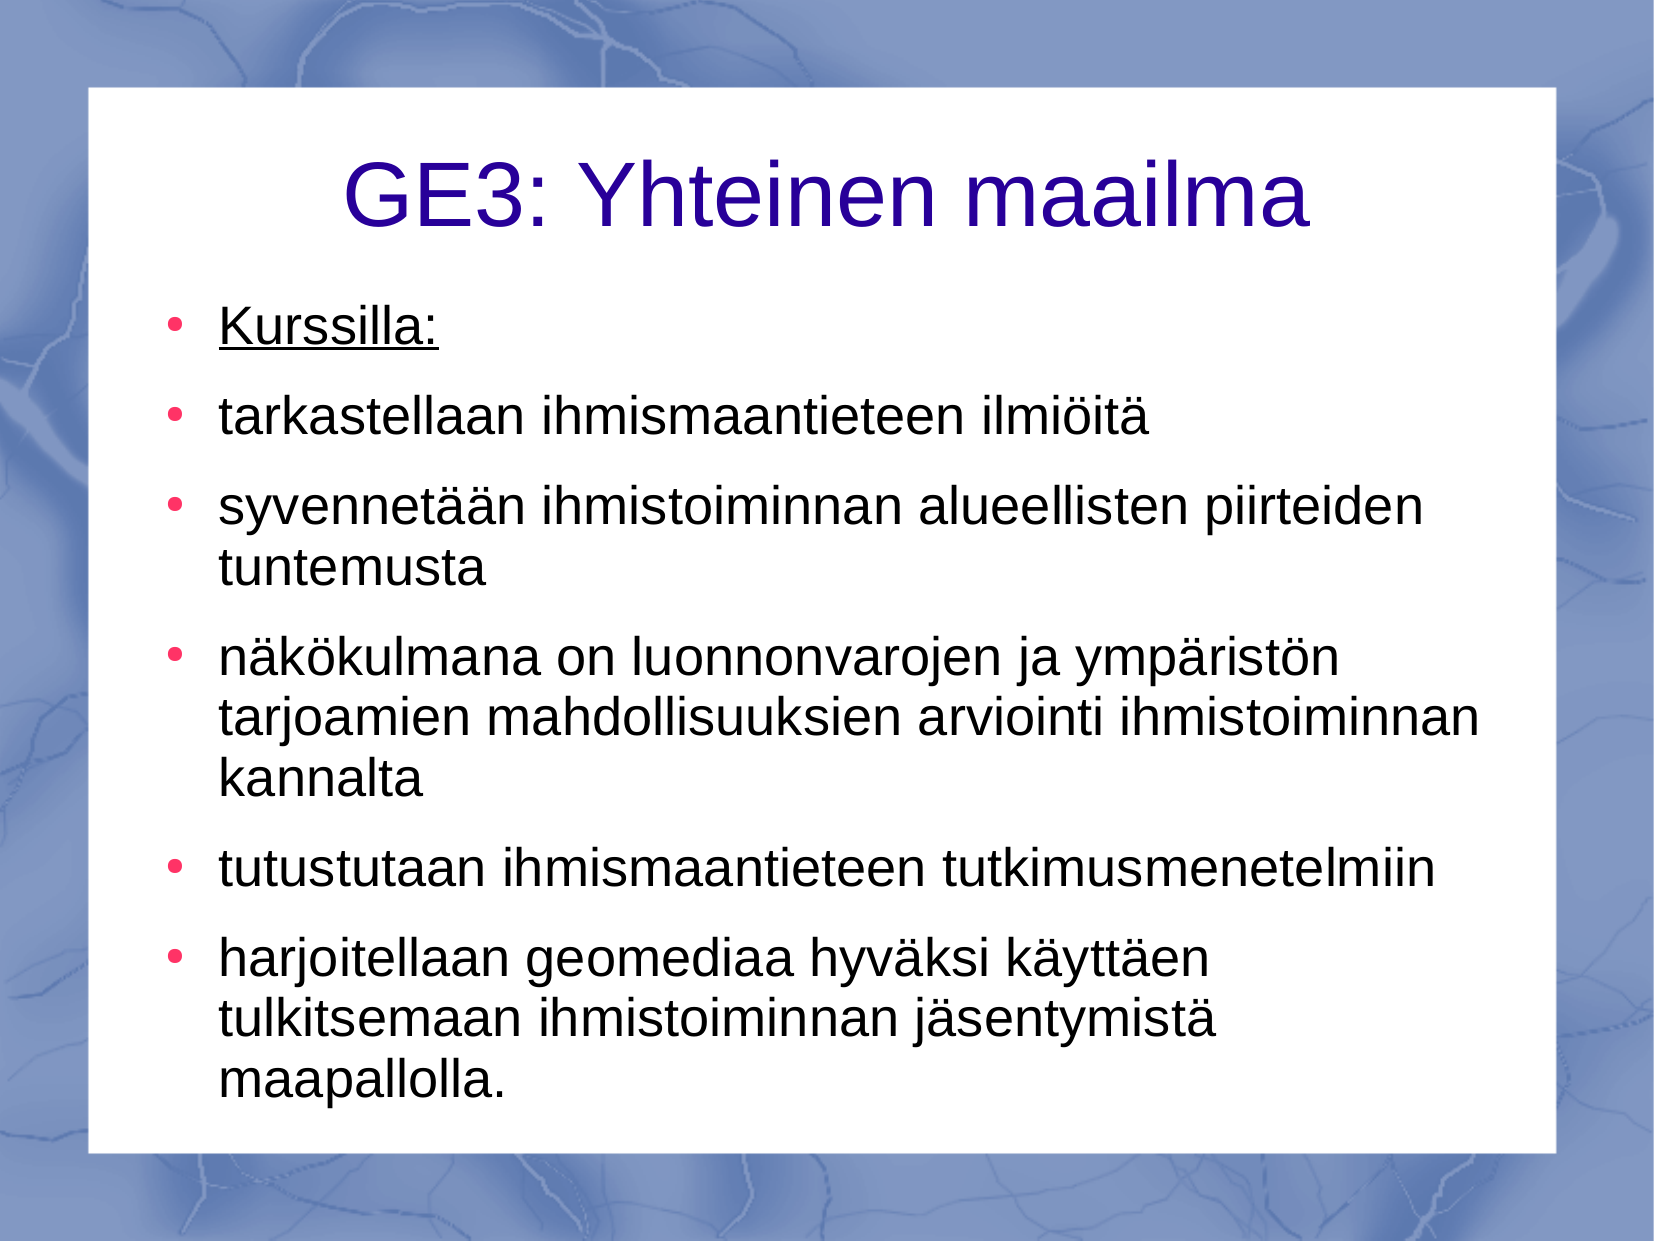

# GE3: Yhteinen maailma
Kurssilla:
tarkastellaan ihmismaantieteen ilmiöitä
syvennetään ihmistoiminnan alueellisten piirteiden tuntemusta
näkökulmana on luonnonvarojen ja ympäristön tarjoamien mahdollisuuksien arviointi ihmistoiminnan kannalta
tutustutaan ihmismaantieteen tutkimusmenetelmiin
harjoitellaan geomediaa hyväksi käyttäen tulkitsemaan ihmistoiminnan jäsentymistä maapallolla.